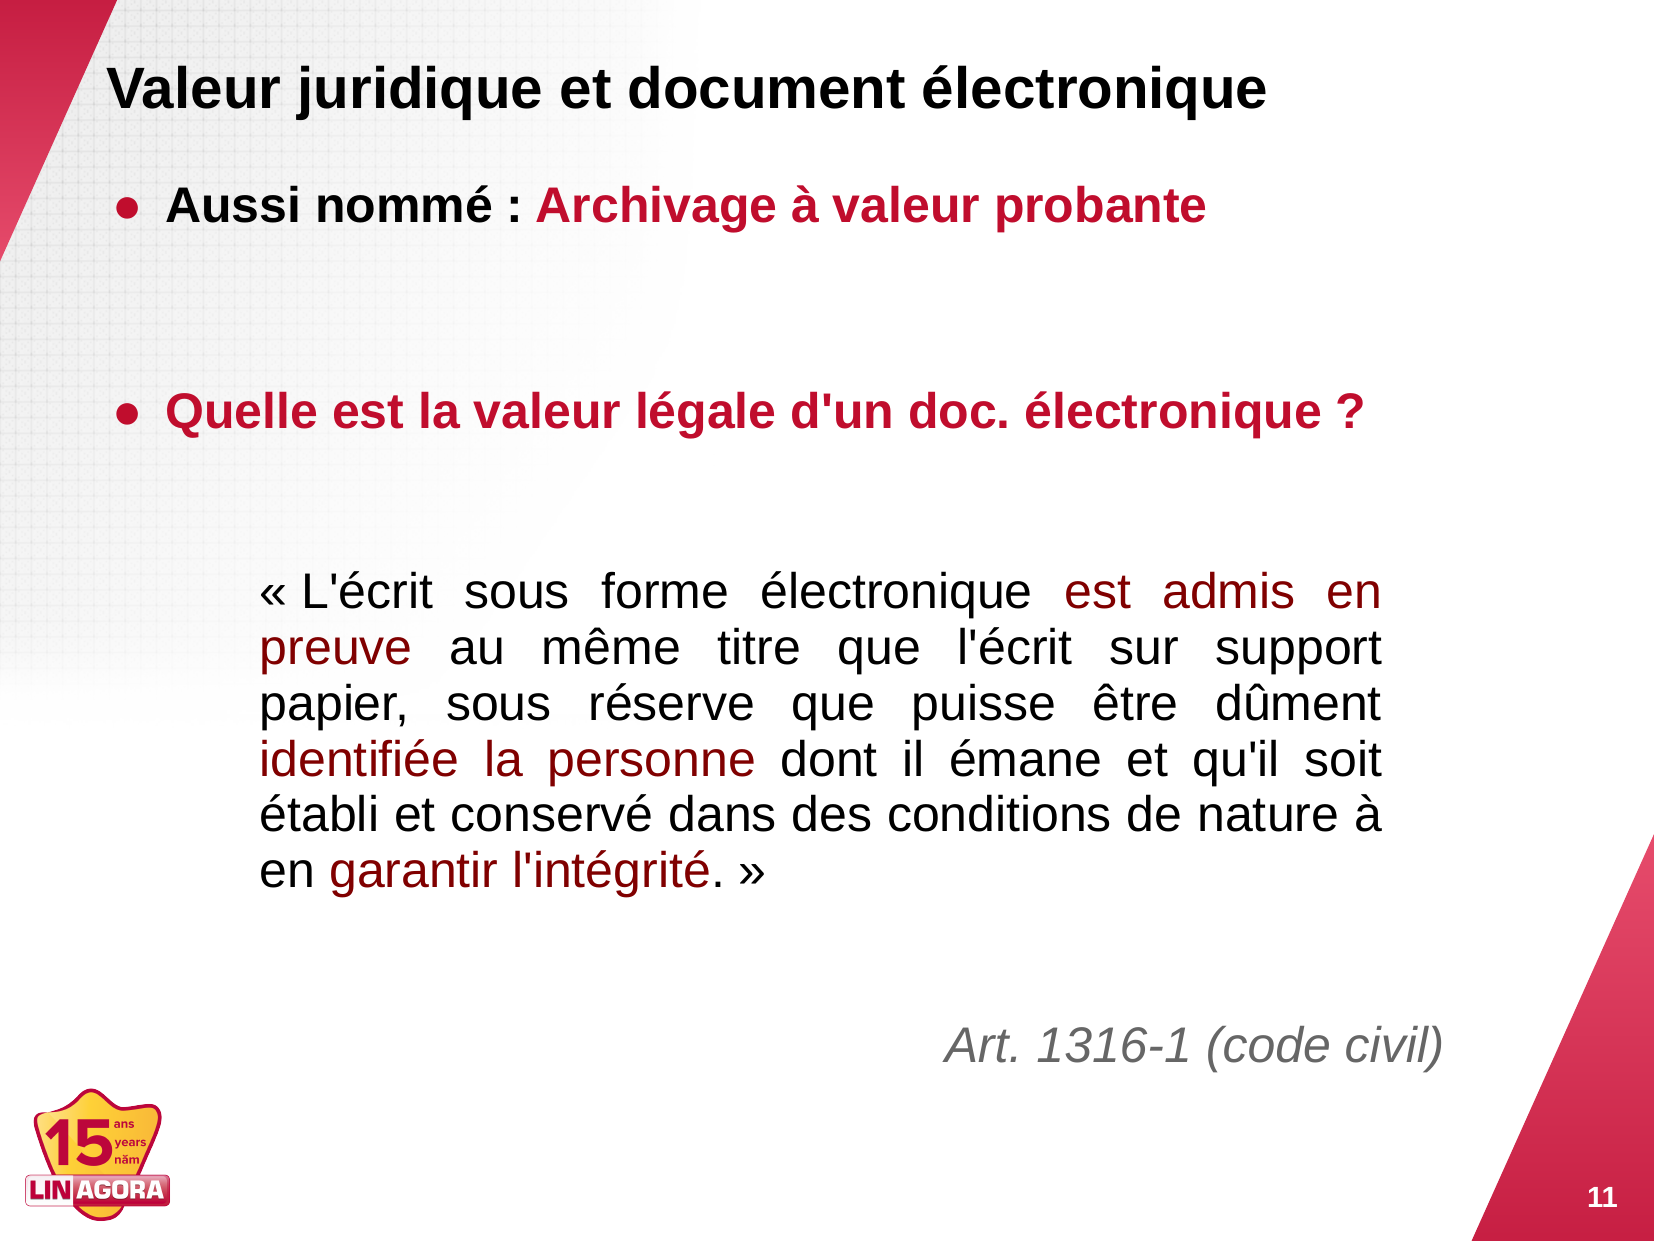

# Valeur juridique et document électronique
Aussi nommé : Archivage à valeur probante
Quelle est la valeur légale d'un doc. électronique ?
« L'écrit sous forme électronique est admis en preuve au même titre que l'écrit sur support papier, sous réserve que puisse être dûment identifiée la personne dont il émane et qu'il soit établi et conservé dans des conditions de nature à en garantir l'intégrité. »
Art. 1316-1 (code civil)
11